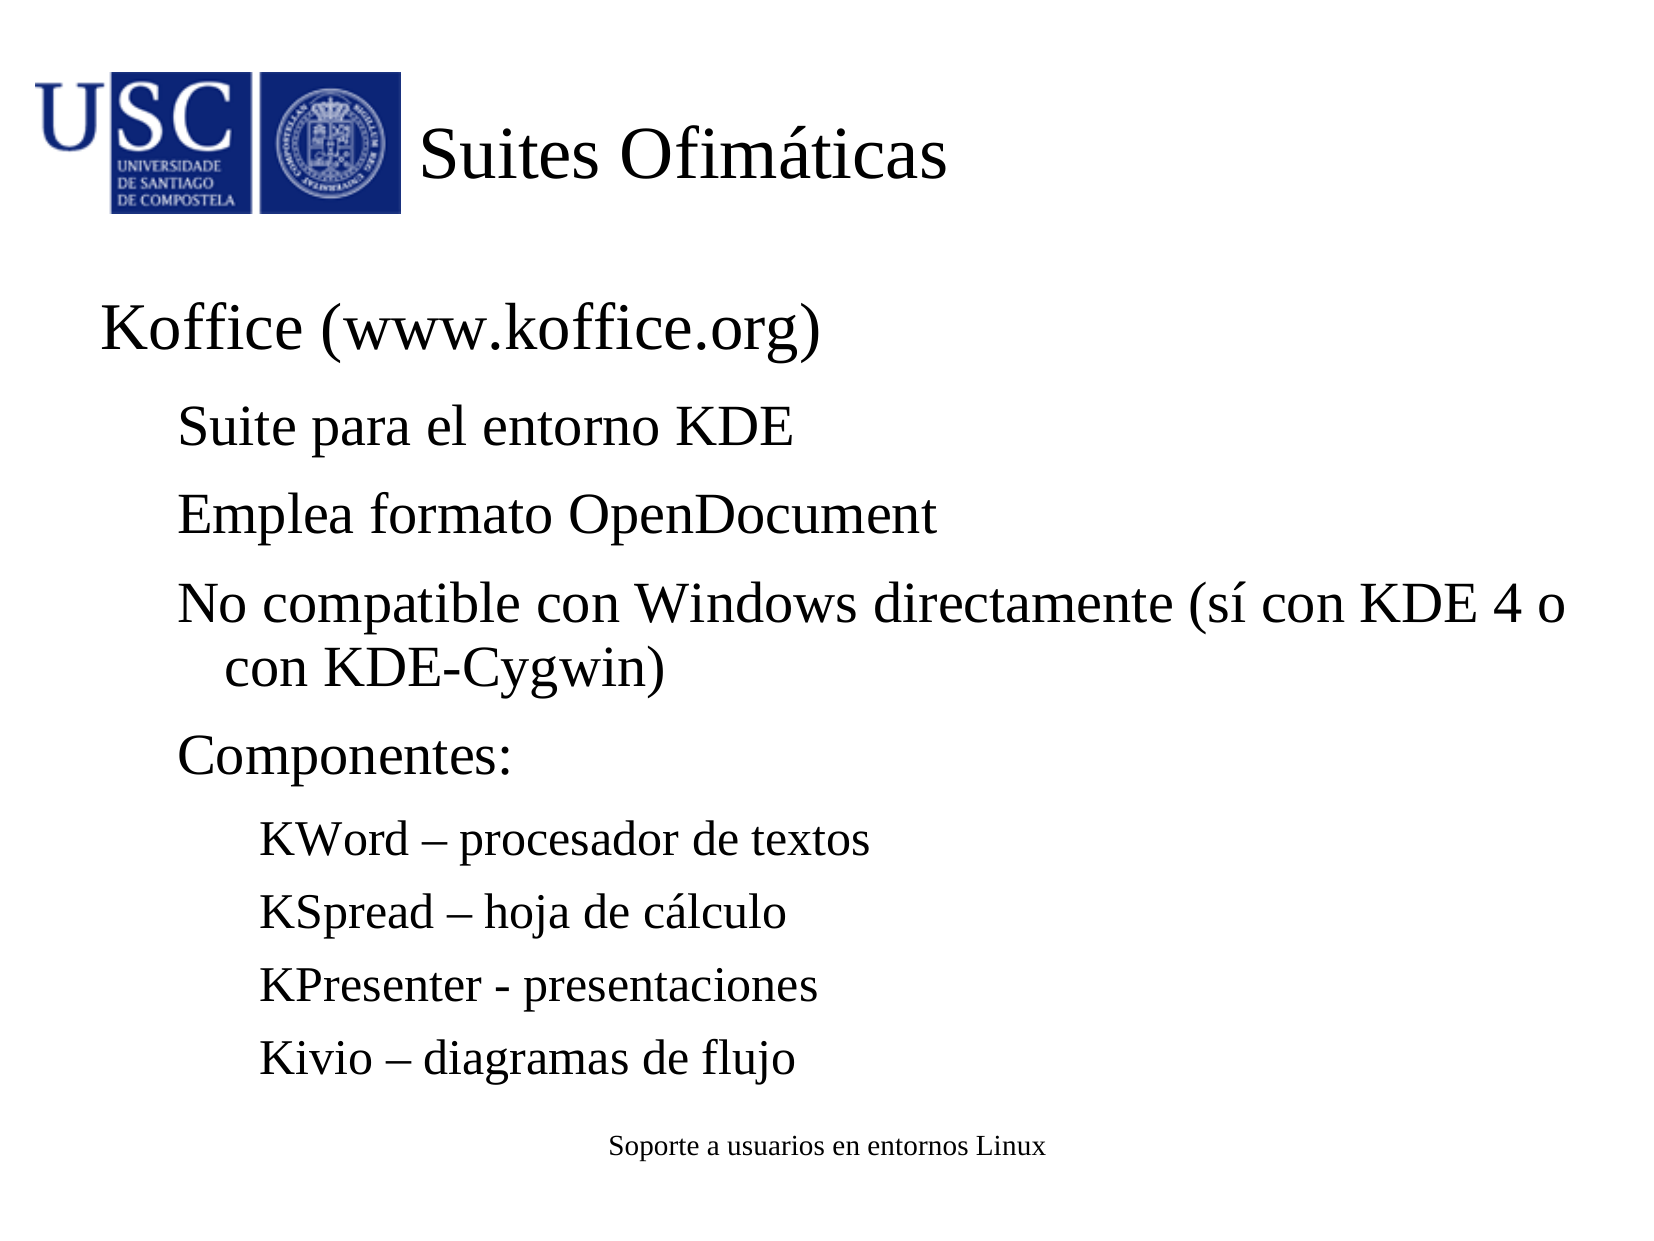

# Suites Ofimáticas
Koffice (www.koffice.org)
Suite para el entorno KDE
Emplea formato OpenDocument
No compatible con Windows directamente (sí con KDE 4 o con KDE-Cygwin)
Componentes:
KWord – procesador de textos
KSpread – hoja de cálculo
KPresenter - presentaciones
Kivio – diagramas de flujo